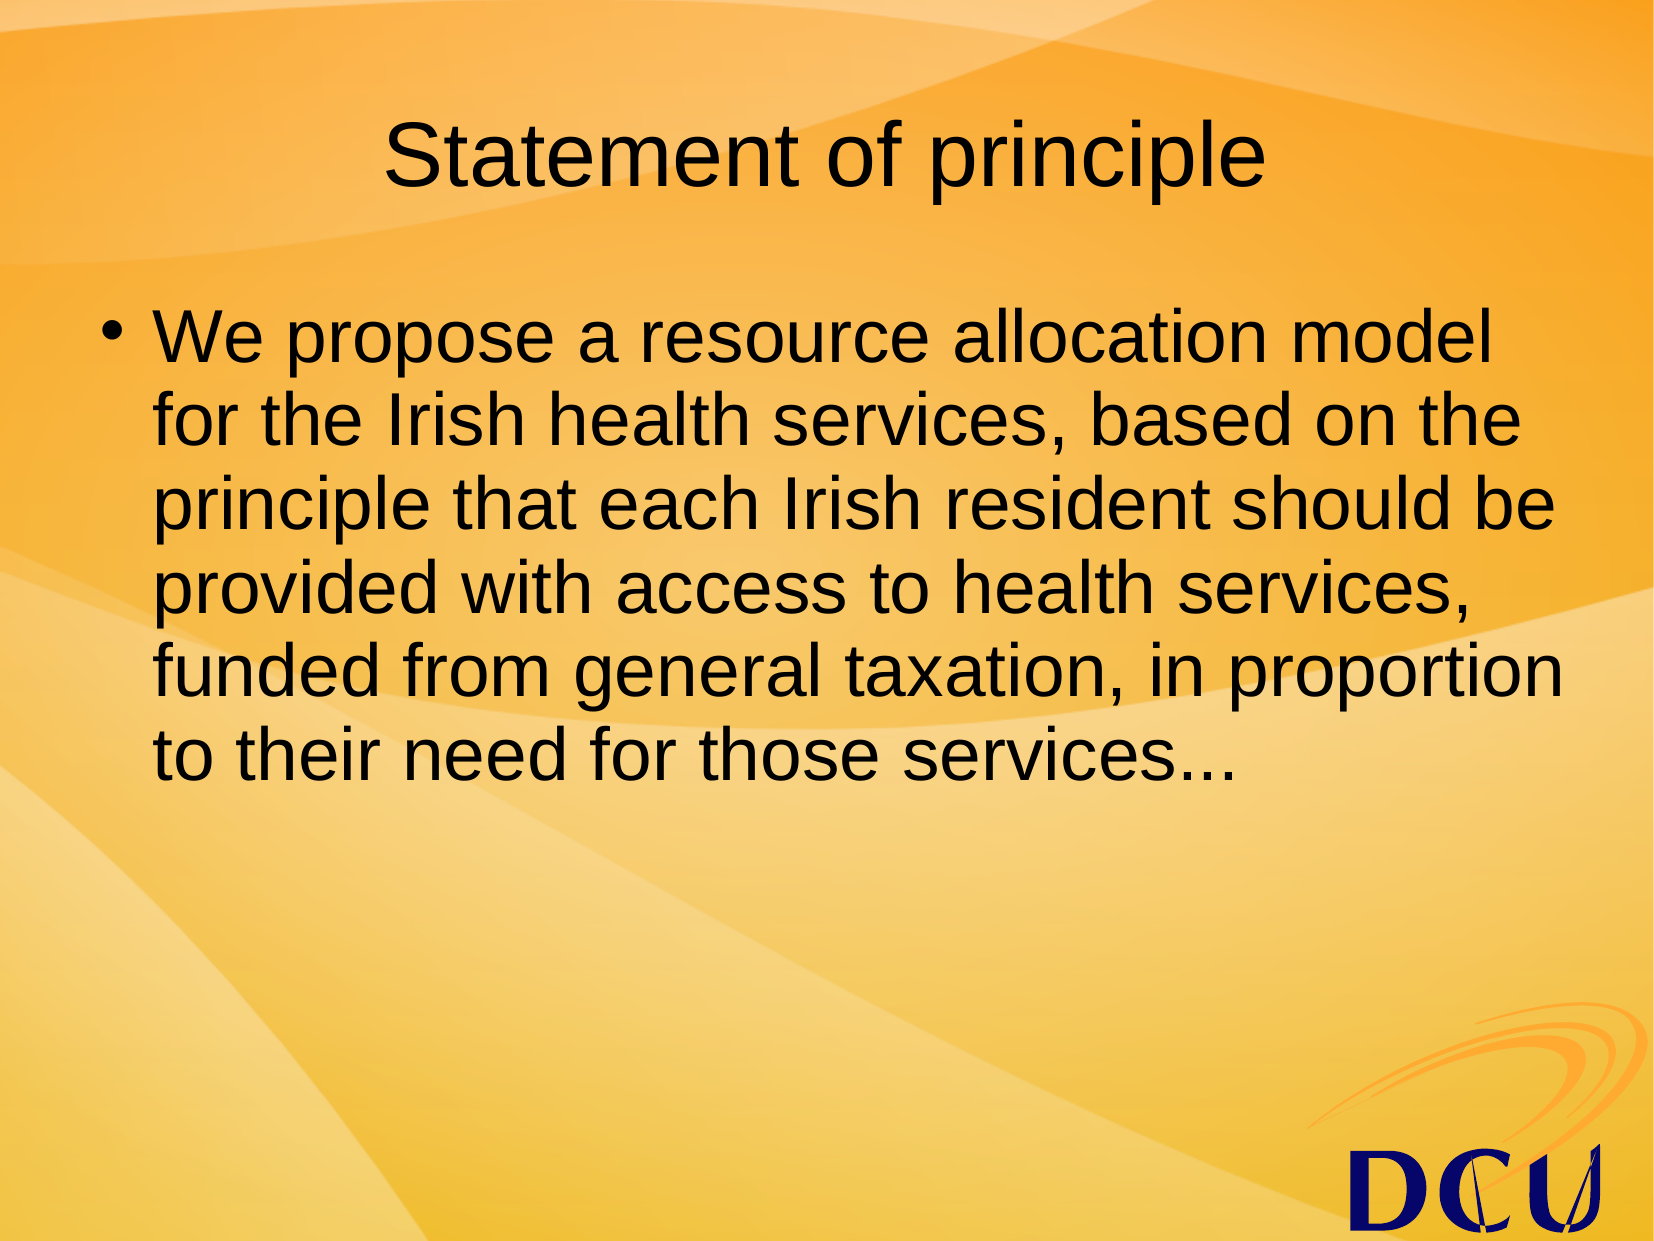

# Statement of principle
We propose a resource allocation model for the Irish health services, based on the principle that each Irish resident should be provided with access to health services, funded from general taxation, in proportion to their need for those services...